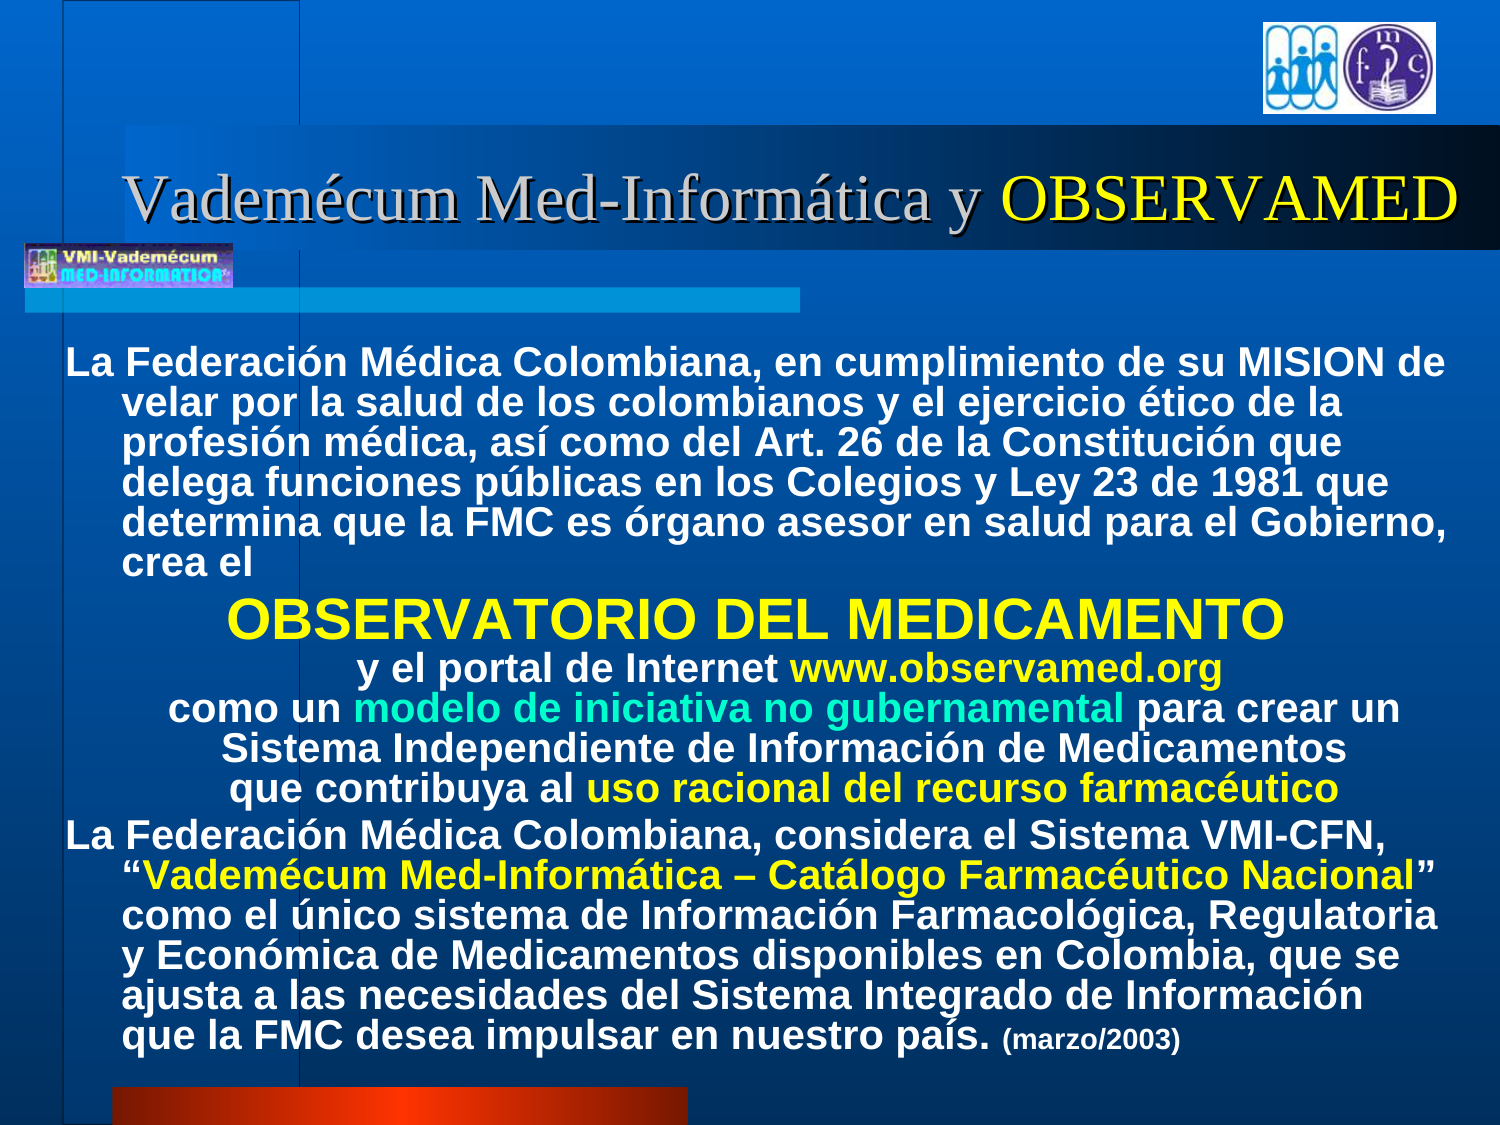

# Vademécum Med-Informática y OBSERVAMED
La Federación Médica Colombiana, en cumplimiento de su MISION de velar por la salud de los colombianos y el ejercicio ético de la profesión médica, así como del Art. 26 de la Constitución que delega funciones públicas en los Colegios y Ley 23 de 1981 que determina que la FMC es órgano asesor en salud para el Gobierno, crea el
OBSERVATORIO DEL MEDICAMENTO
 y el portal de Internet www.observamed.org
como un modelo de iniciativa no gubernamental para crear un Sistema Independiente de Información de Medicamentos
que contribuya al uso racional del recurso farmacéutico
La Federación Médica Colombiana, considera el Sistema VMI-CFN,
“Vademécum Med-Informática – Catálogo Farmacéutico Nacional” como el único sistema de Información Farmacológica, Regulatoria y Económica de Medicamentos disponibles en Colombia, que se ajusta a las necesidades del Sistema Integrado de Información que la FMC desea impulsar en nuestro país. (marzo/2003)